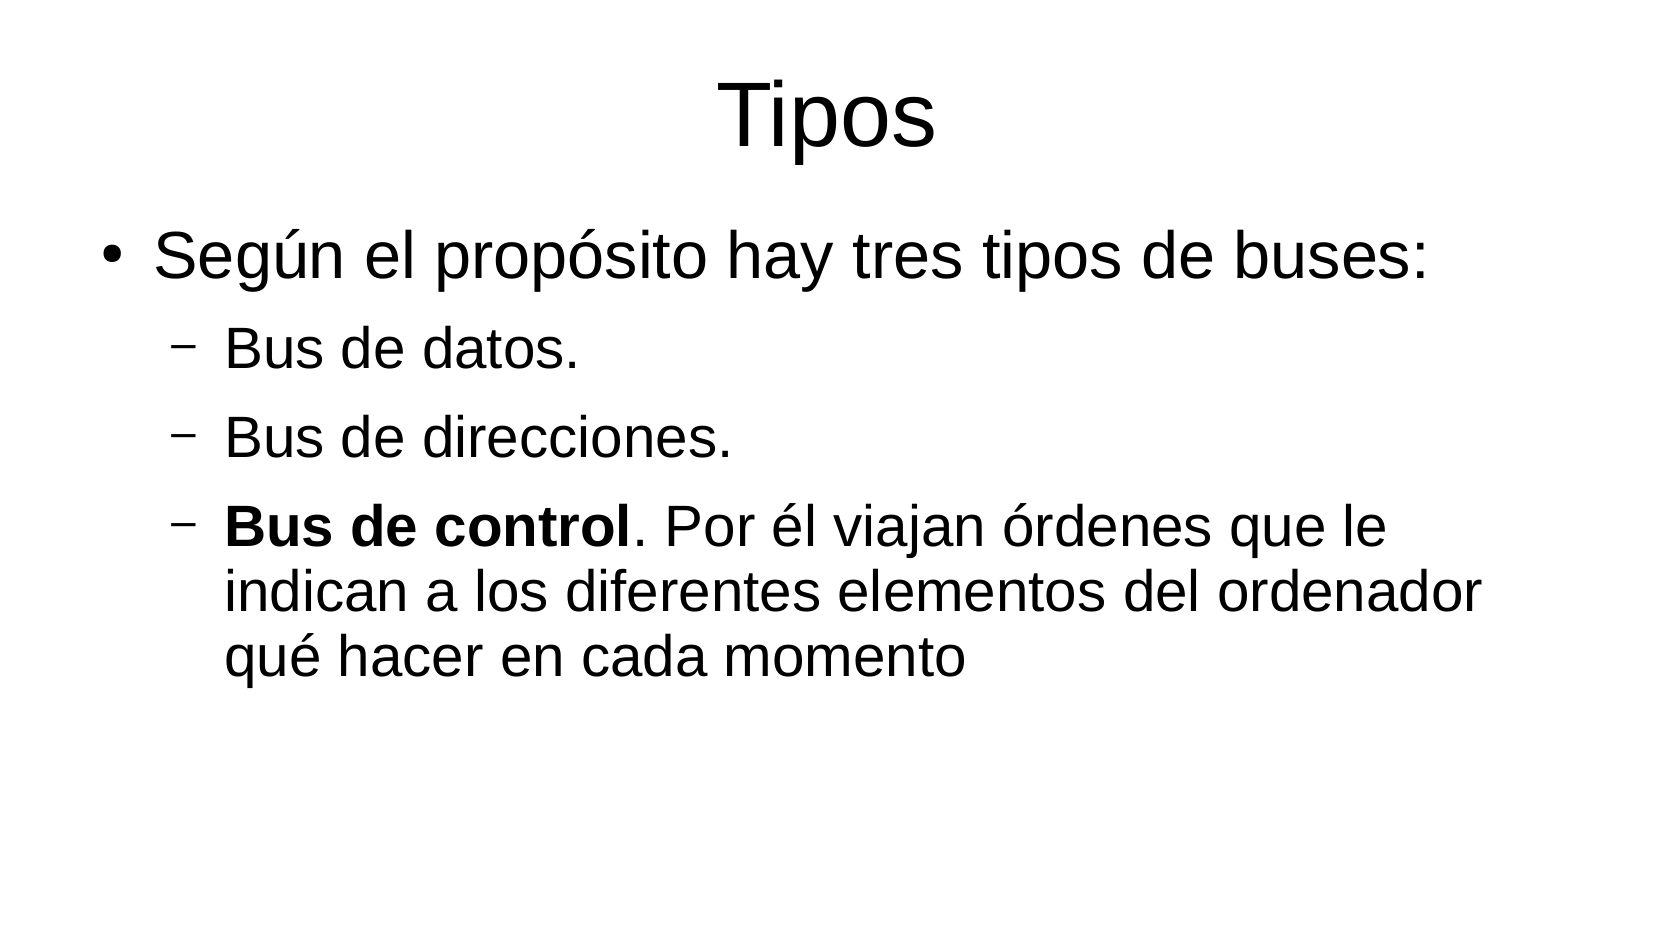

# Tipos
Según el propósito hay tres tipos de buses:
Bus de datos.
Bus de direcciones.
Bus de control. Por él viajan órdenes que le indican a los diferentes elementos del ordenador qué hacer en cada momento